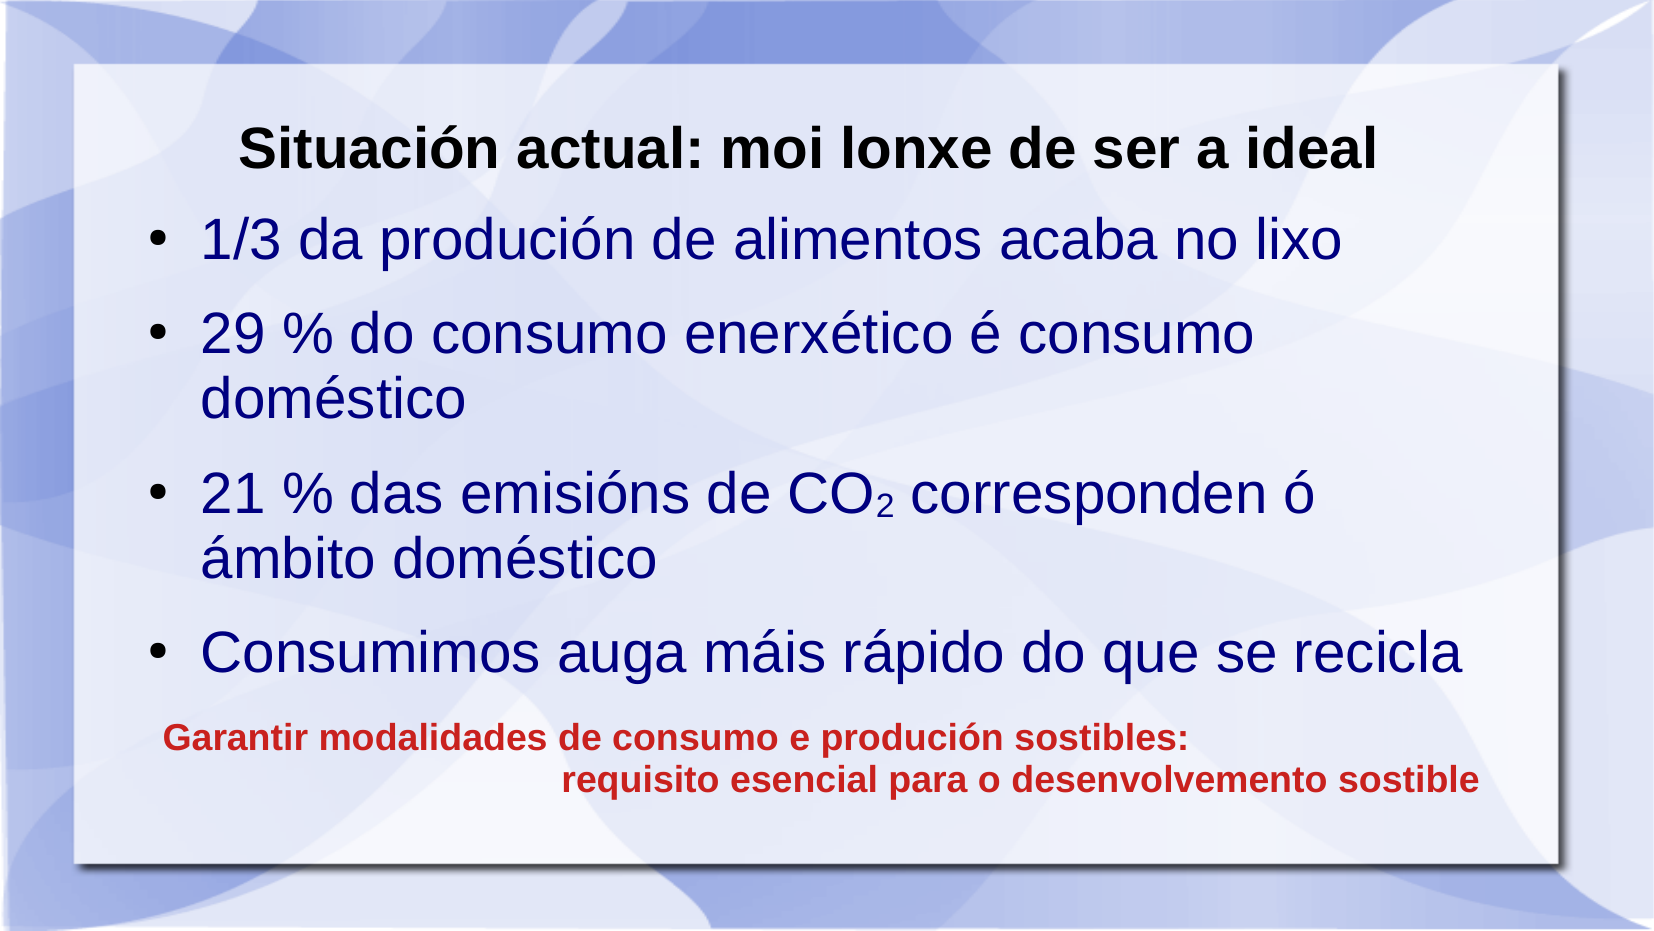

# Situación actual: moi lonxe de ser a ideal
1/3 da produción de alimentos acaba no lixo
29 % do consumo enerxético é consumo doméstico
21 % das emisións de CO2 corresponden ó ámbito doméstico
Consumimos auga máis rápido do que se recicla
Garantir modalidades de consumo e produción sostibles:
 requisito esencial para o desenvolvemento sostible